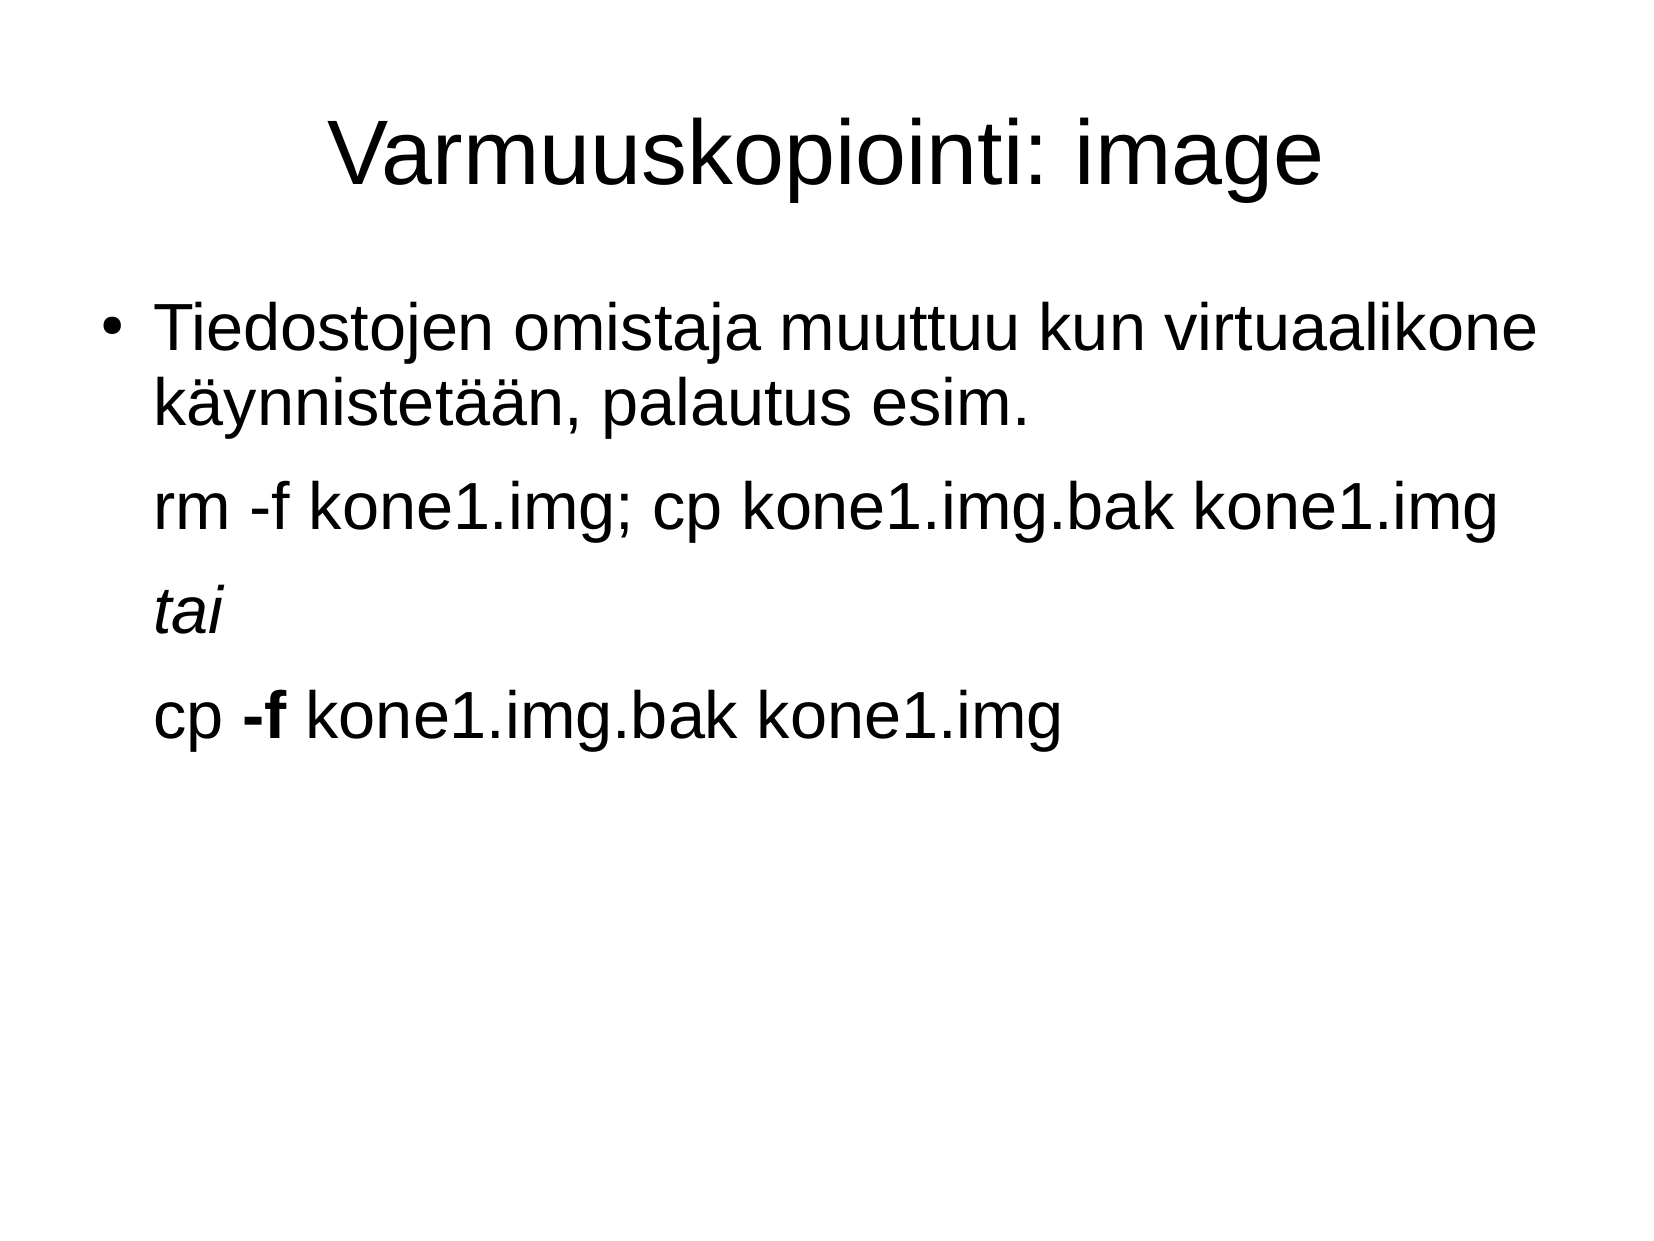

# Varmuuskopiointi: image
Tiedostojen omistaja muuttuu kun virtuaalikone käynnistetään, palautus esim.
rm -f kone1.img; cp kone1.img.bak kone1.img
tai
cp -f kone1.img.bak kone1.img